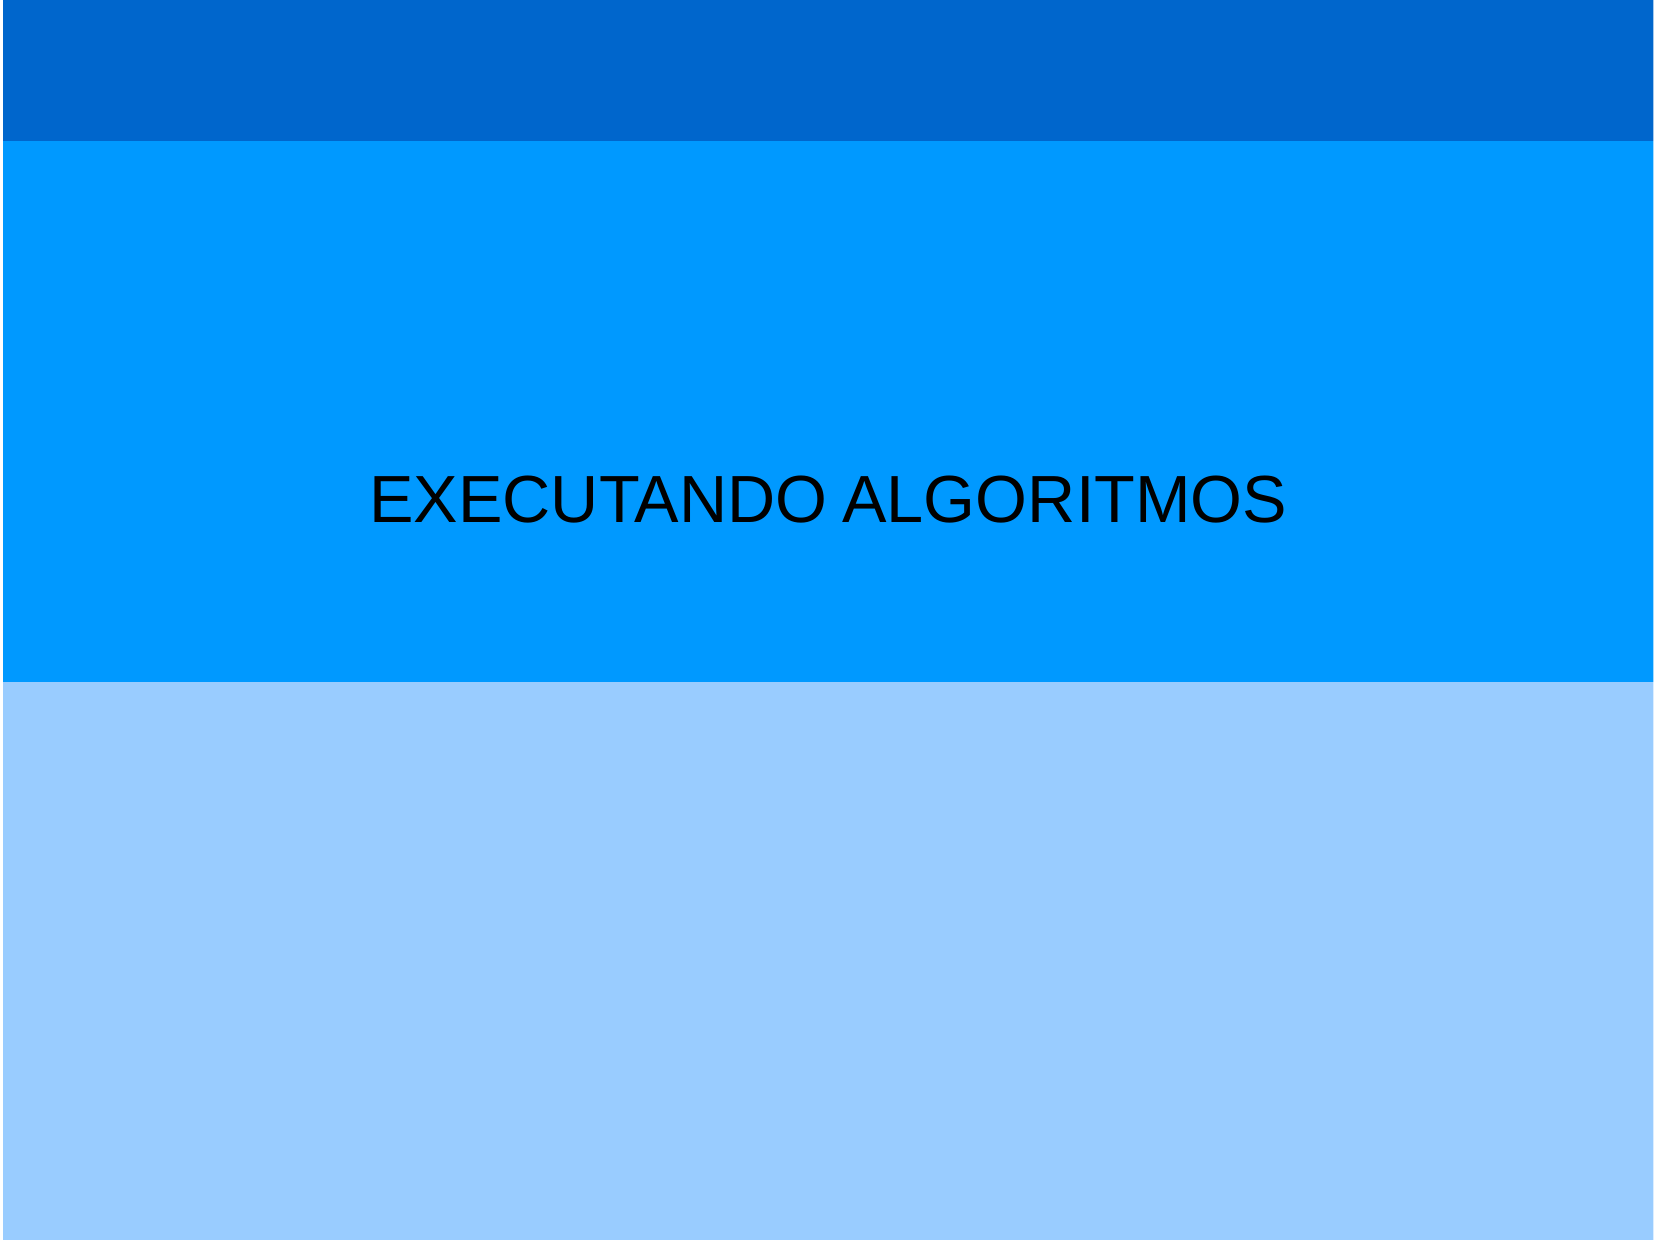

| |
| --- |
| EXECUTANDO ALGORITMOS |
| |